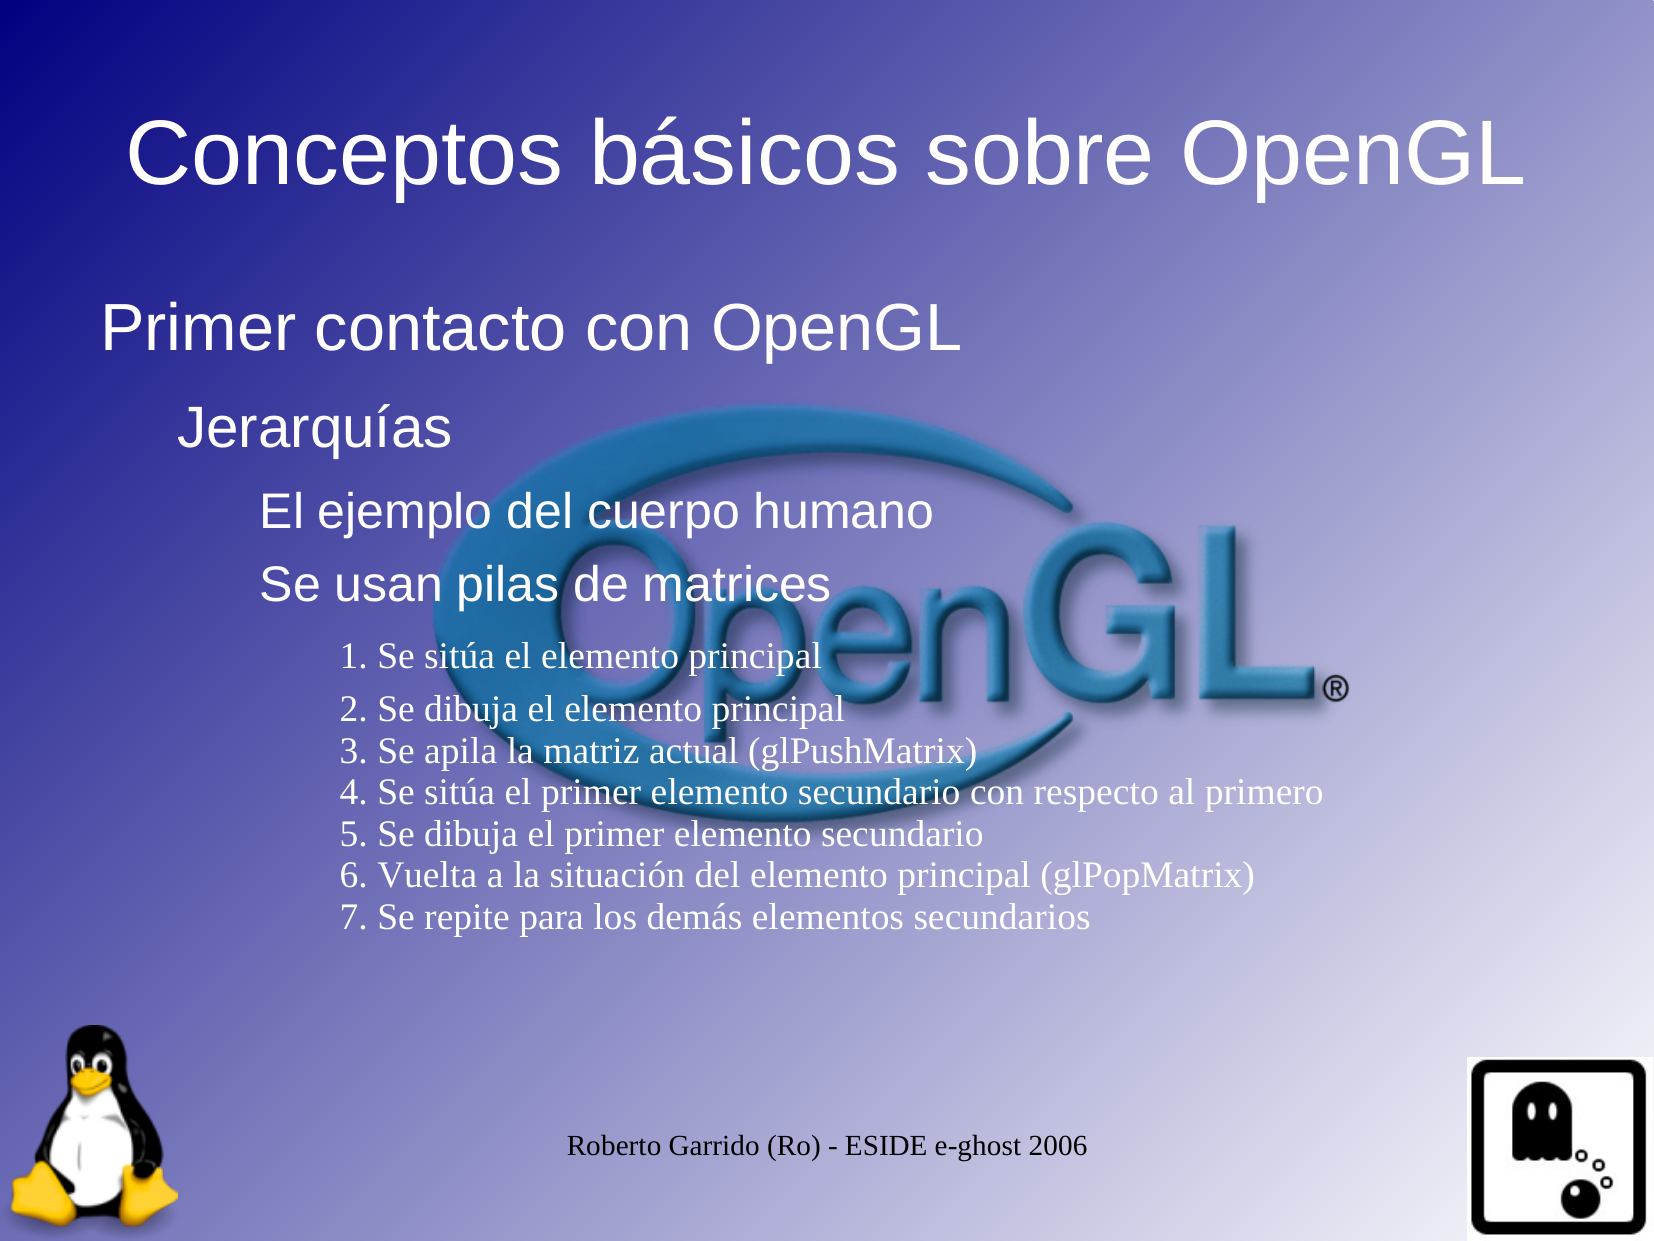

# Conceptos básicos sobre OpenGL
Primer contacto con OpenGL
Jerarquías
El ejemplo del cuerpo humano
Se usan pilas de matrices
1. Se sitúa el elemento principal
2. Se dibuja el elemento principal
3. Se apila la matriz actual (glPushMatrix)
4. Se sitúa el primer elemento secundario con respecto al primero
5. Se dibuja el primer elemento secundario
6. Vuelta a la situación del elemento principal (glPopMatrix)
7. Se repite para los demás elementos secundarios
Roberto Garrido (Ro) - ESIDE e-ghost 2006